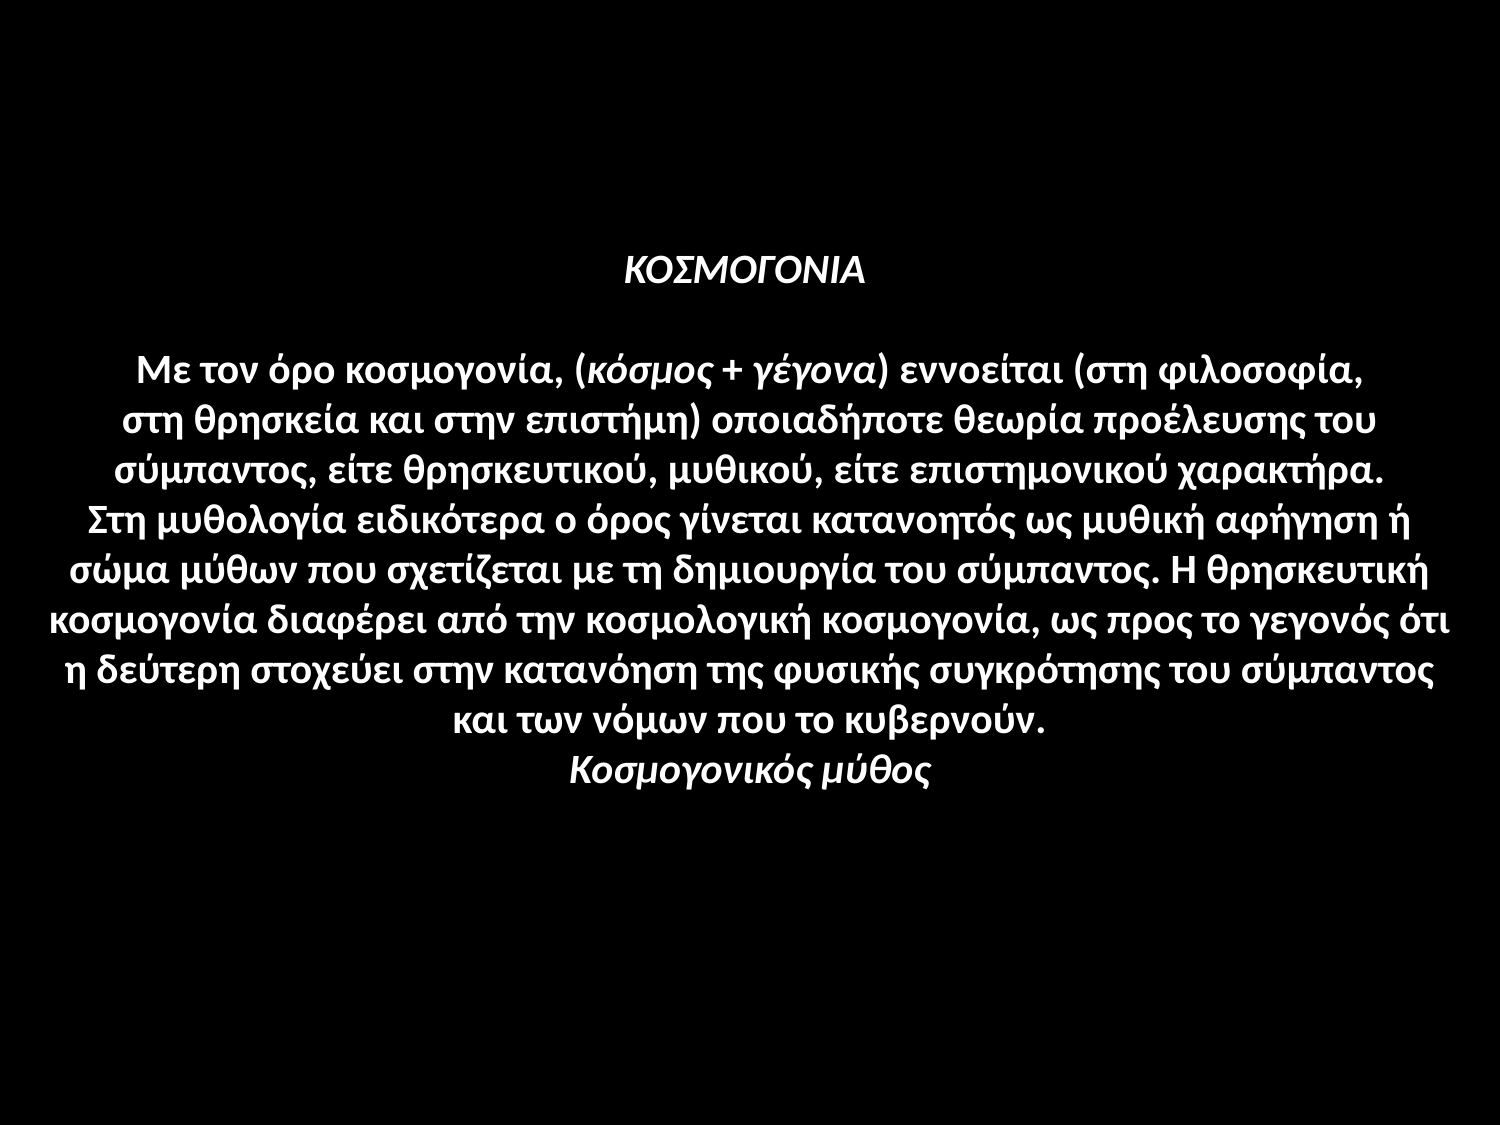

ΚΟΣΜΟΓΟΝΙΑ
Με τον όρο κοσμογονία, (κόσμος + γέγονα) εννοείται (στη φιλοσοφία, στη θρησκεία και στην επιστήμη) οποιαδήποτε θεωρία προέλευσης του σύμπαντος, είτε θρησκευτικού, μυθικού, είτε επιστημονικού χαρακτήρα. Στη μυθολογία ειδικότερα ο όρος γίνεται κατανοητός ως μυθική αφήγηση ή σώμα μύθων που σχετίζεται με τη δημιουργία του σύμπαντος. Η θρησκευτική κοσμογονία διαφέρει από την κοσμολογική κοσμογονία, ως προς το γεγονός ότι η δεύτερη στοχεύει στην κατανόηση της φυσικής συγκρότησης του σύμπαντος και των νόμων που το κυβερνούν.
Κοσμογονικός μύθος